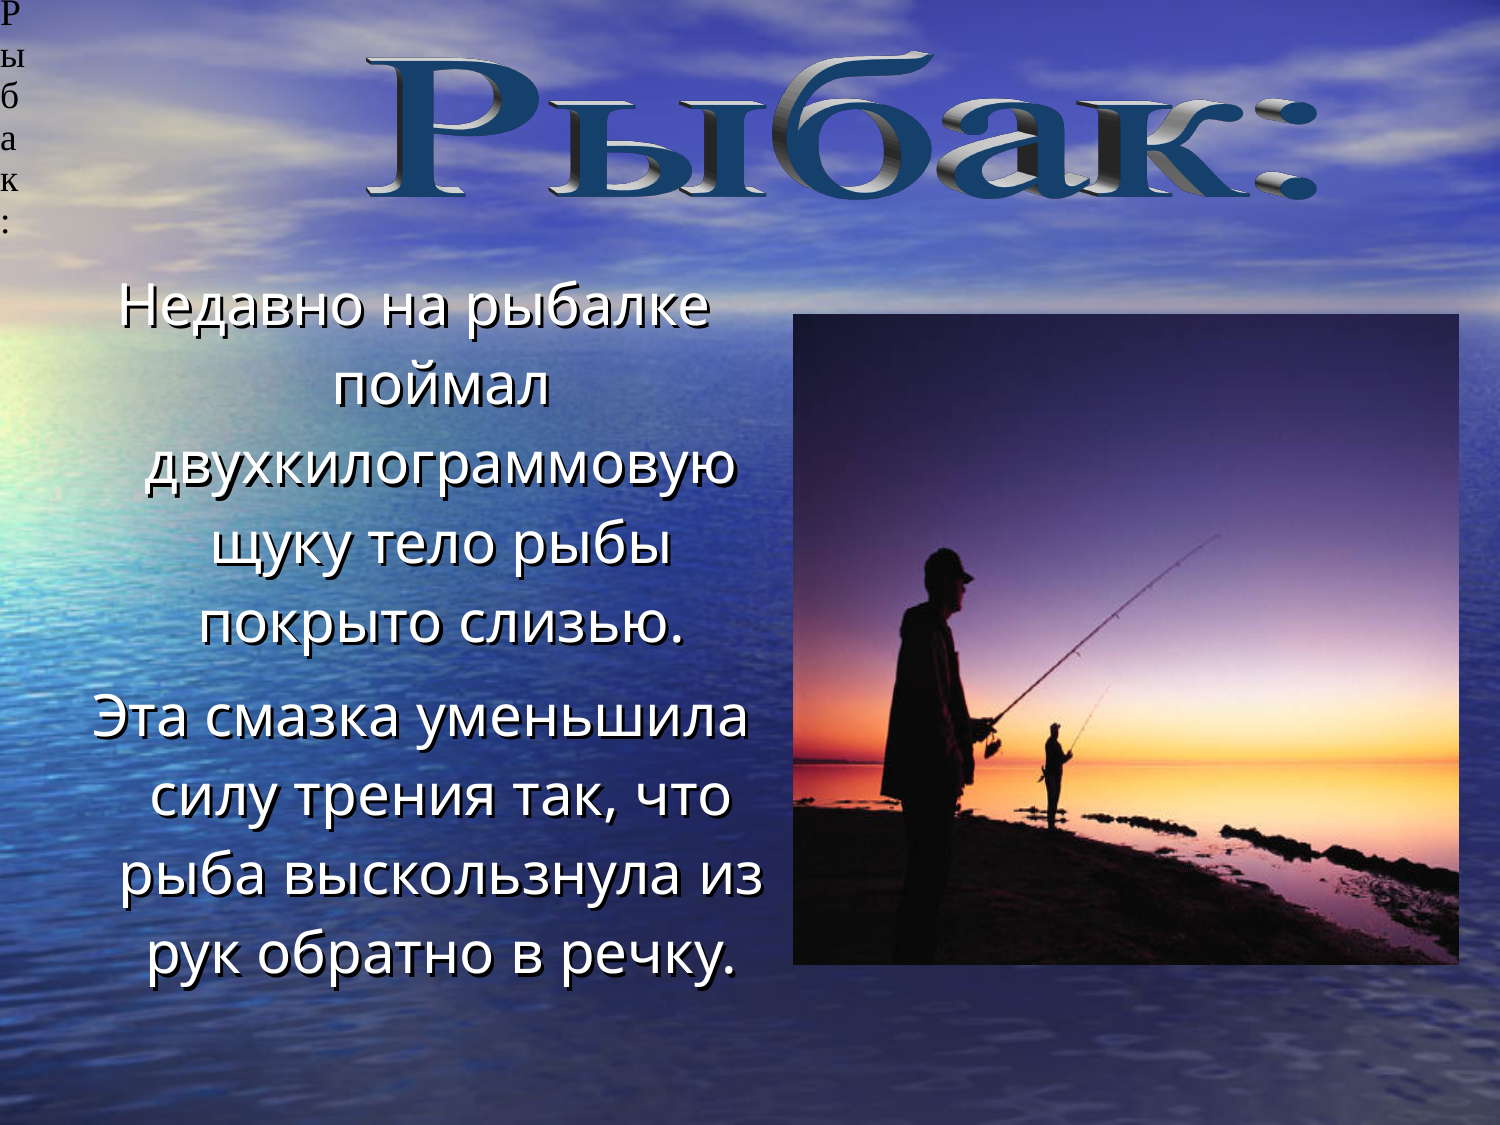

Рыбак:
# Недавно на рыбалке поймал двухкилограммовую щуку тело рыбы покрыто слизью.
 Эта смазка уменьшила силу трения так, что рыба выскользнула из рук обратно в речку.